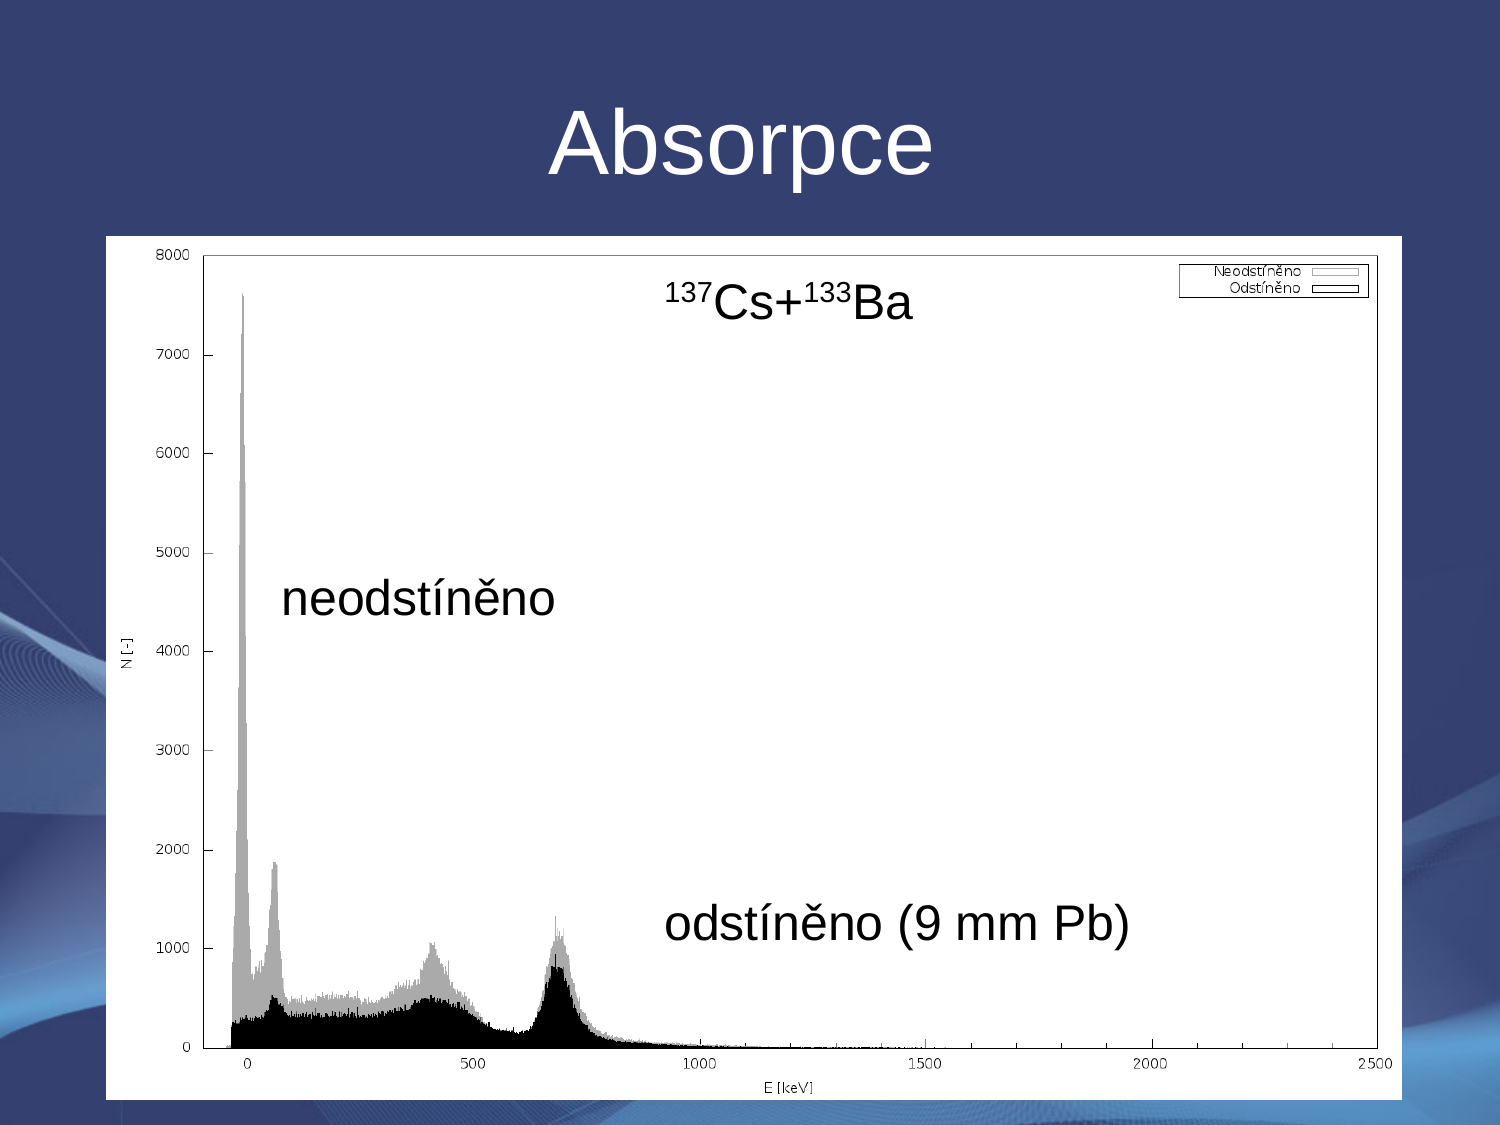

# Absorpce
137Cs+133Ba
neodstíněno
odstíněno (9 mm Pb)